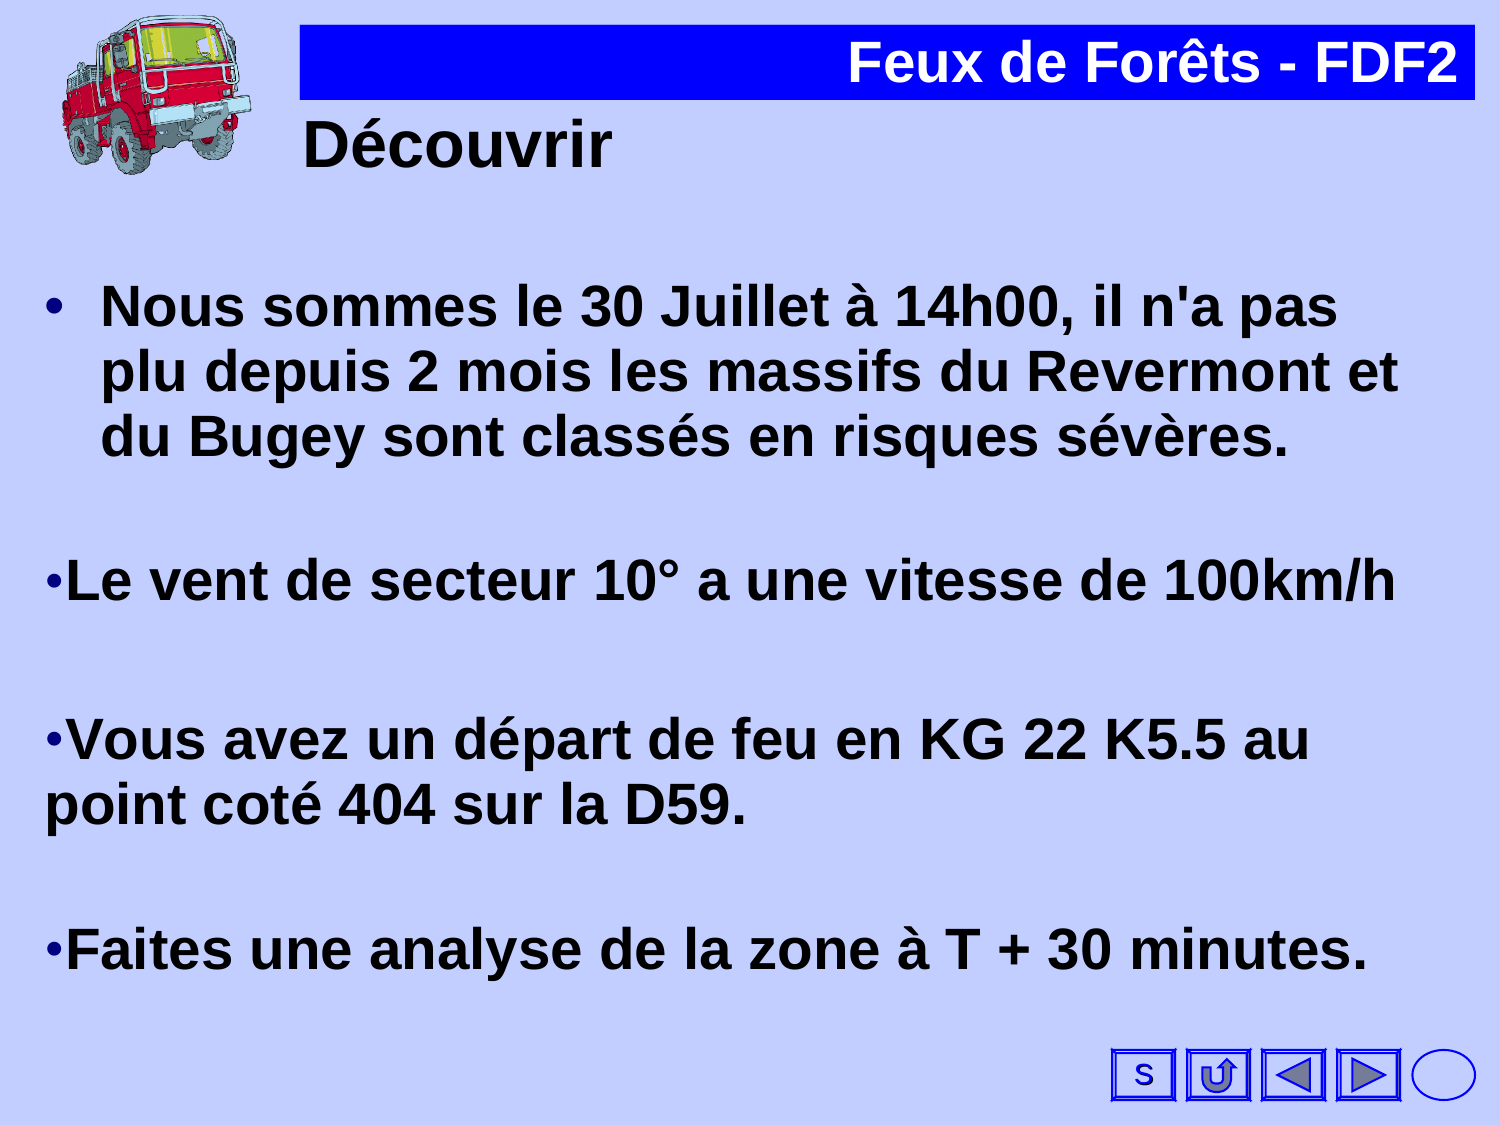

Feux de Forêts - FDF2
Découvrir
# Nous sommes le 30 Juillet à 14h00, il n'a pas plu depuis 2 mois les massifs du Revermont et du Bugey sont classés en risques sévères.
Le vent de secteur 10° a une vitesse de 100km/h
Vous avez un départ de feu en KG 22 K5.5 au point coté 404 sur la D59.
Faites une analyse de la zone à T + 30 minutes.